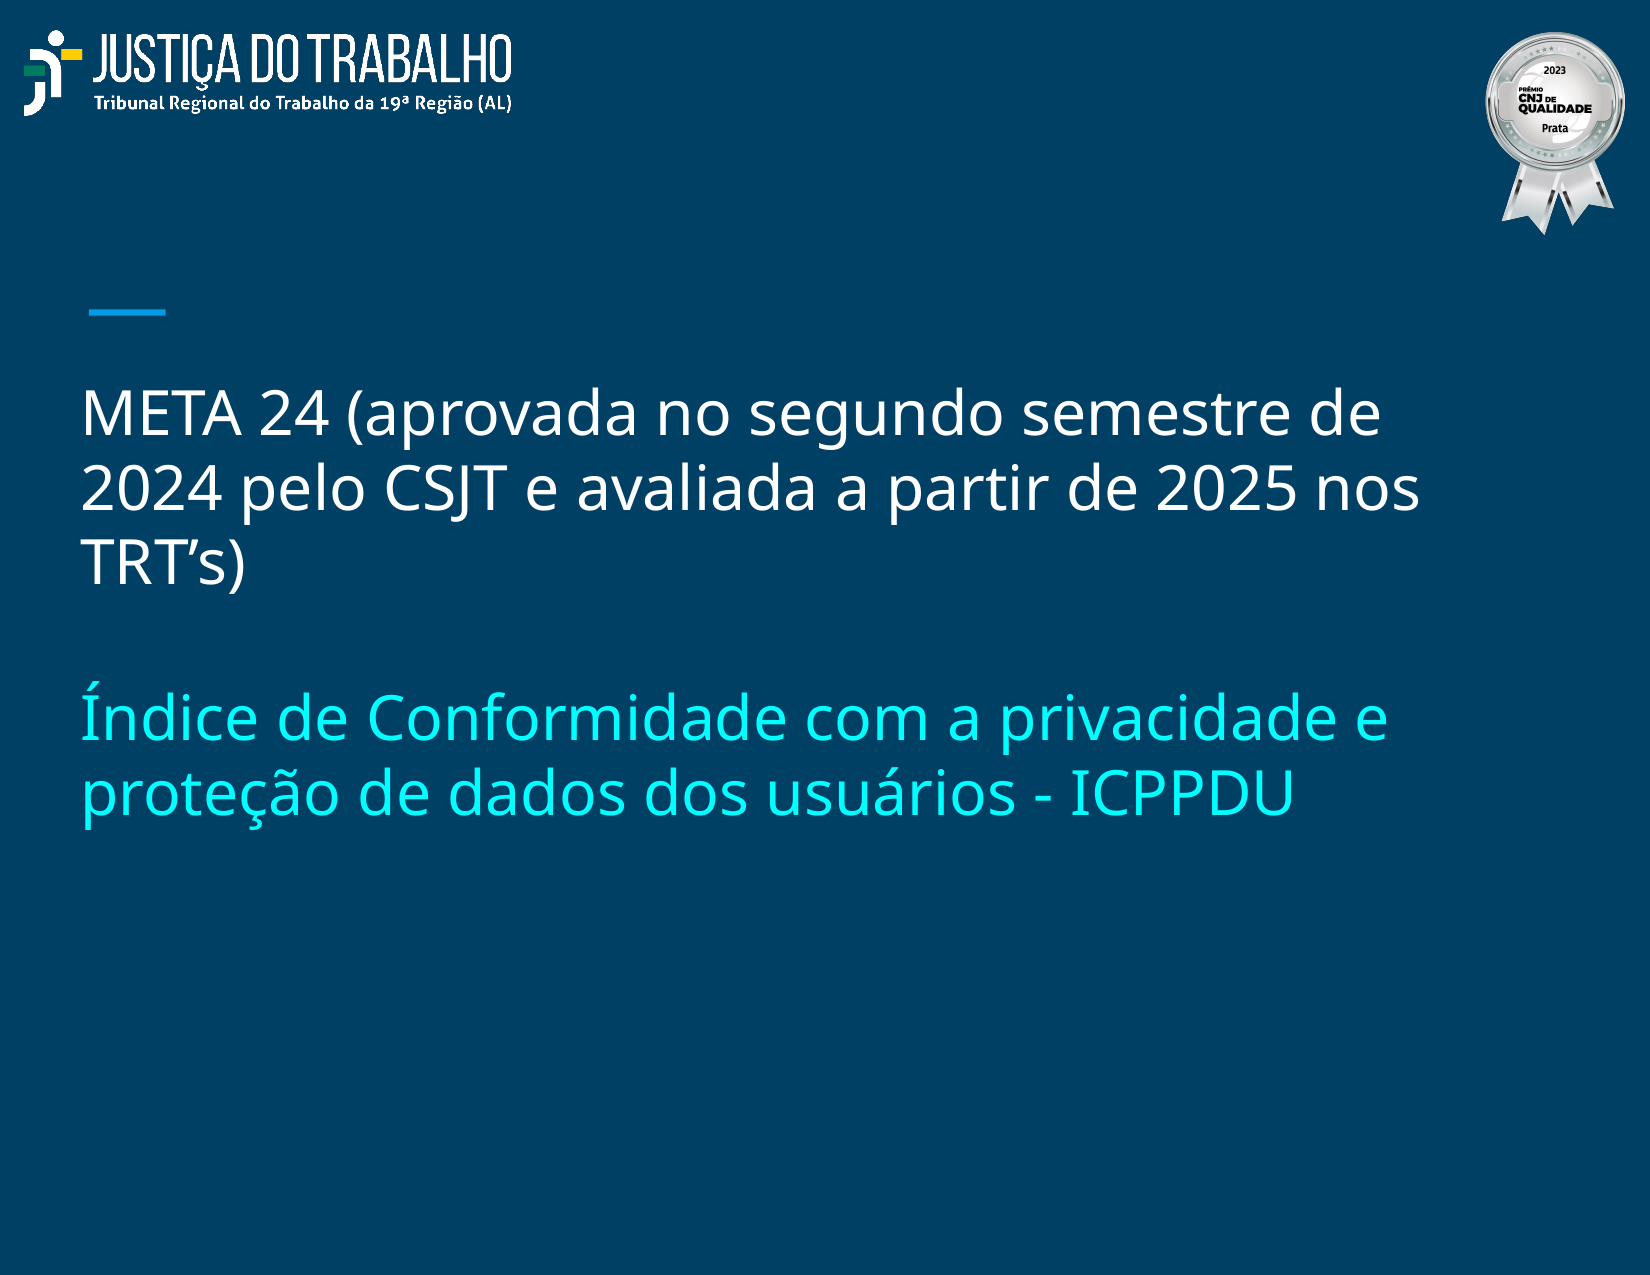

META 24 (aprovada no segundo semestre de 2024 pelo CSJT e avaliada a partir de 2025 nos TRT’s)
Índice de Conformidade com a privacidade e proteção de dados dos usuários - ICPPDU